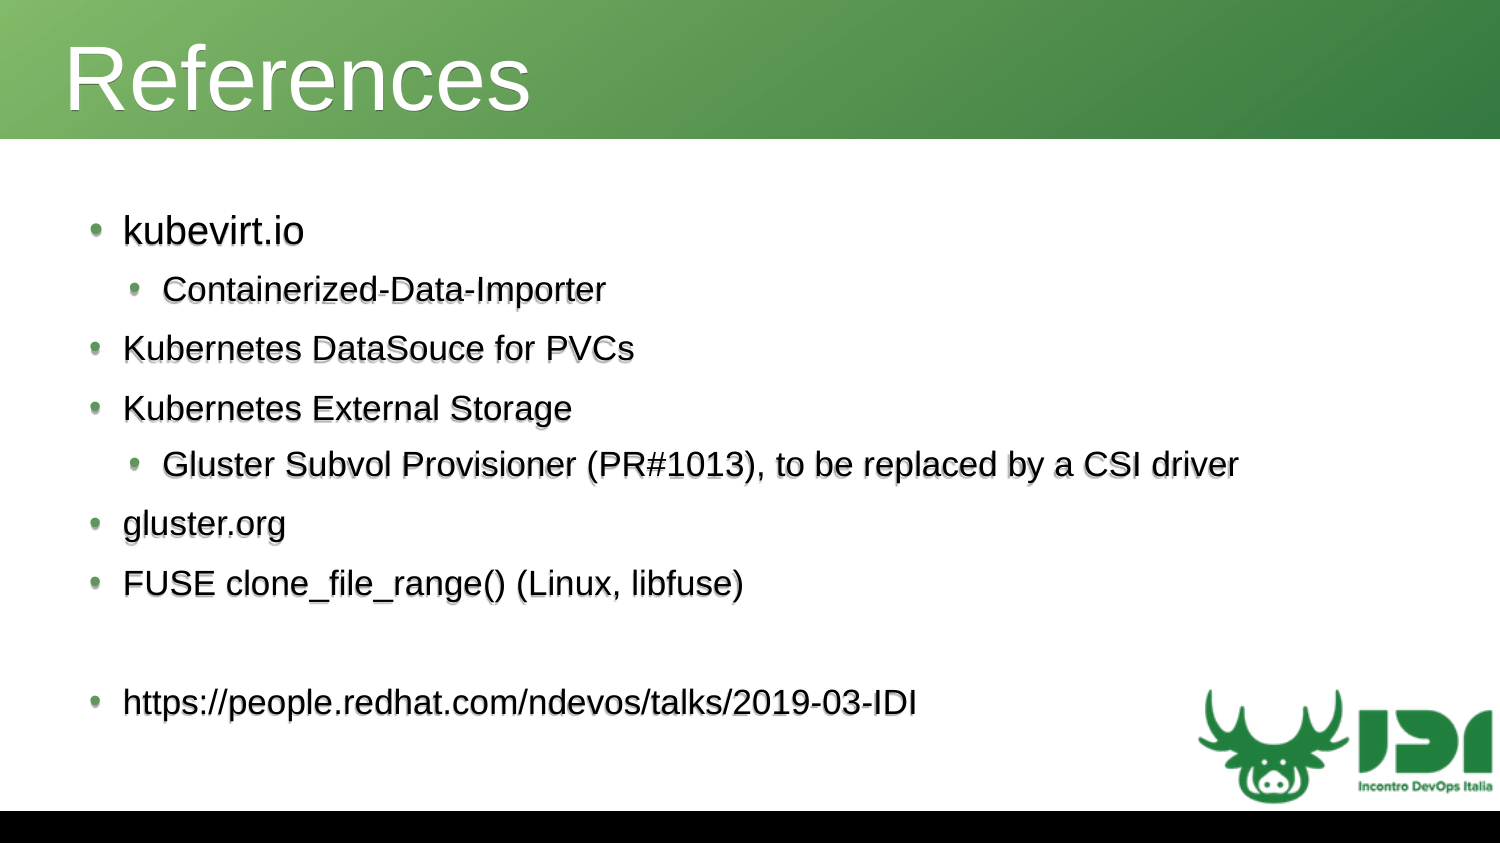

# References
kubevirt.io
Containerized-Data-Importer
Kubernetes DataSouce for PVCs
Kubernetes External Storage
Gluster Subvol Provisioner (PR#1013), to be replaced by a CSI driver
gluster.org
FUSE clone_file_range() (Linux, libfuse)
https://people.redhat.com/ndevos/talks/2019-03-IDI